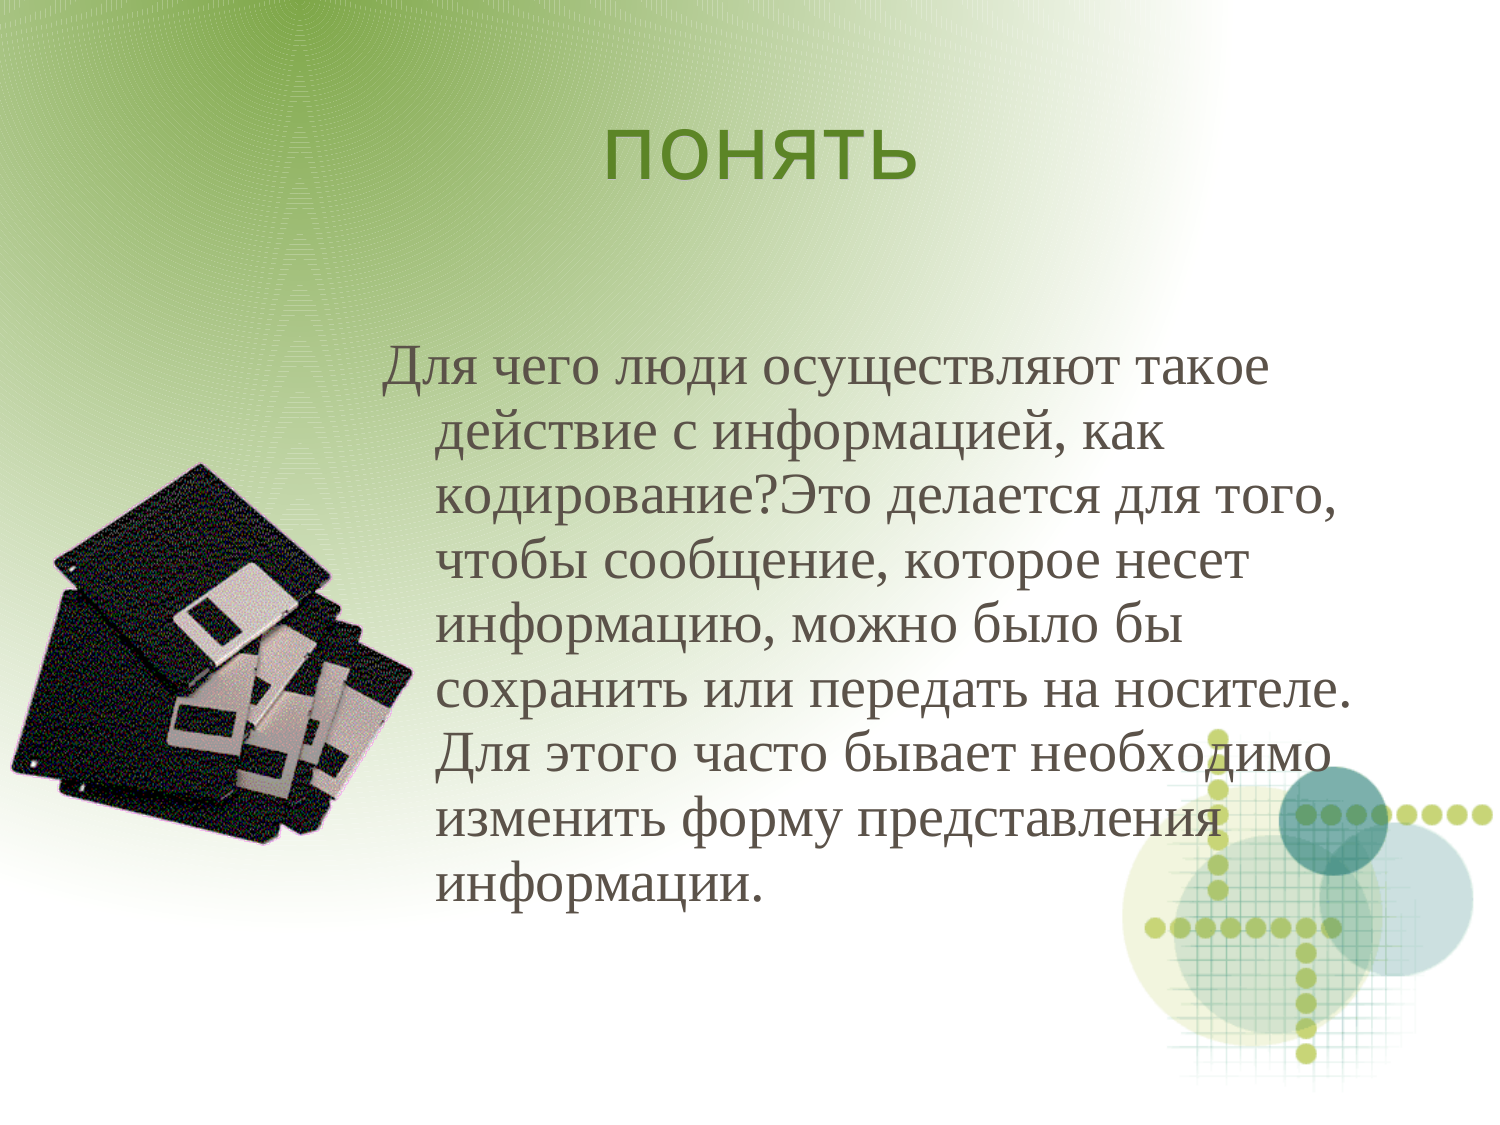

# понять
Для чего люди осуществляют такое действие с информацией, как кодирование?Это делается для того, чтобы сообщение, которое несет информацию, можно было бы сохранить или передать на носителе. Для этого часто бывает необходимо изменить форму представления информации.